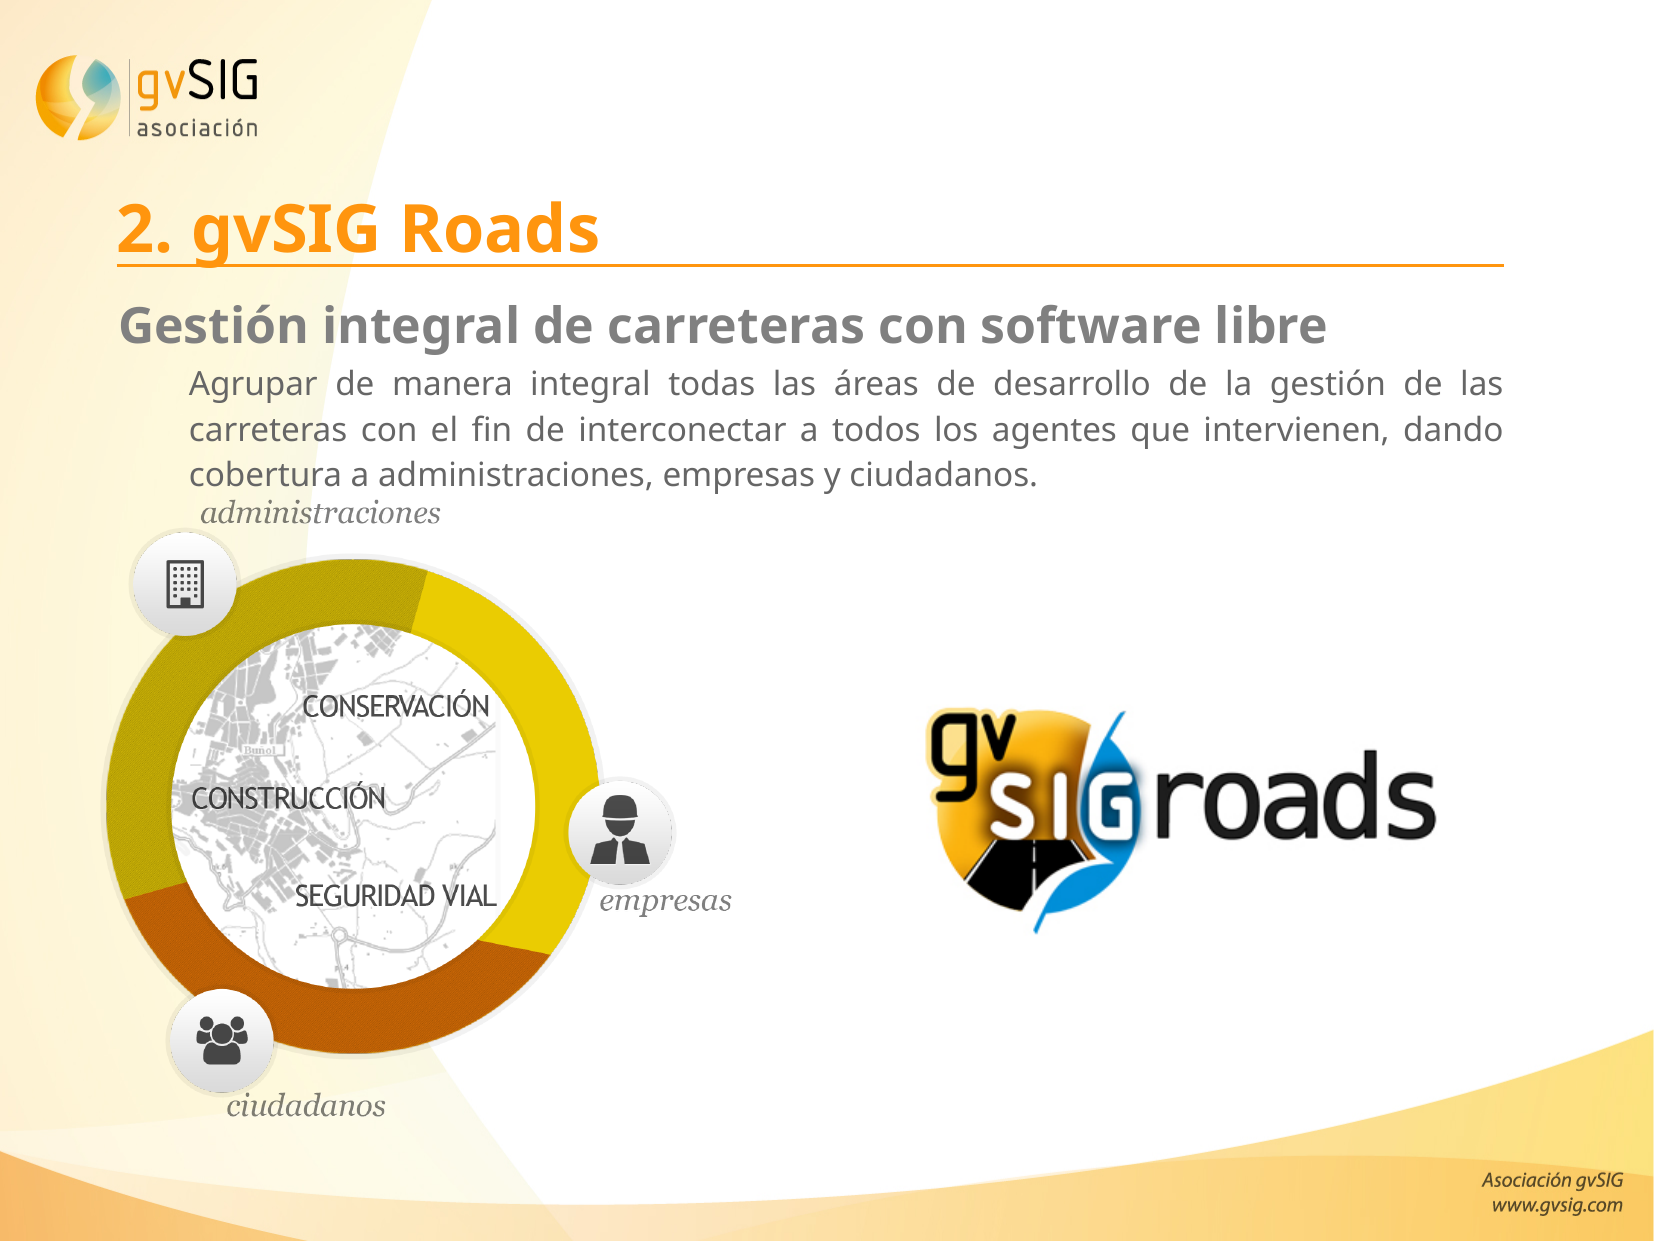

# 2. gvSIG Roads
Gestión integral de carreteras con software libre
Agrupar de manera integral todas las áreas de desarrollo de la gestión de las carreteras con el fin de interconectar a todos los agentes que intervienen, dando cobertura a administraciones, empresas y ciudadanos.